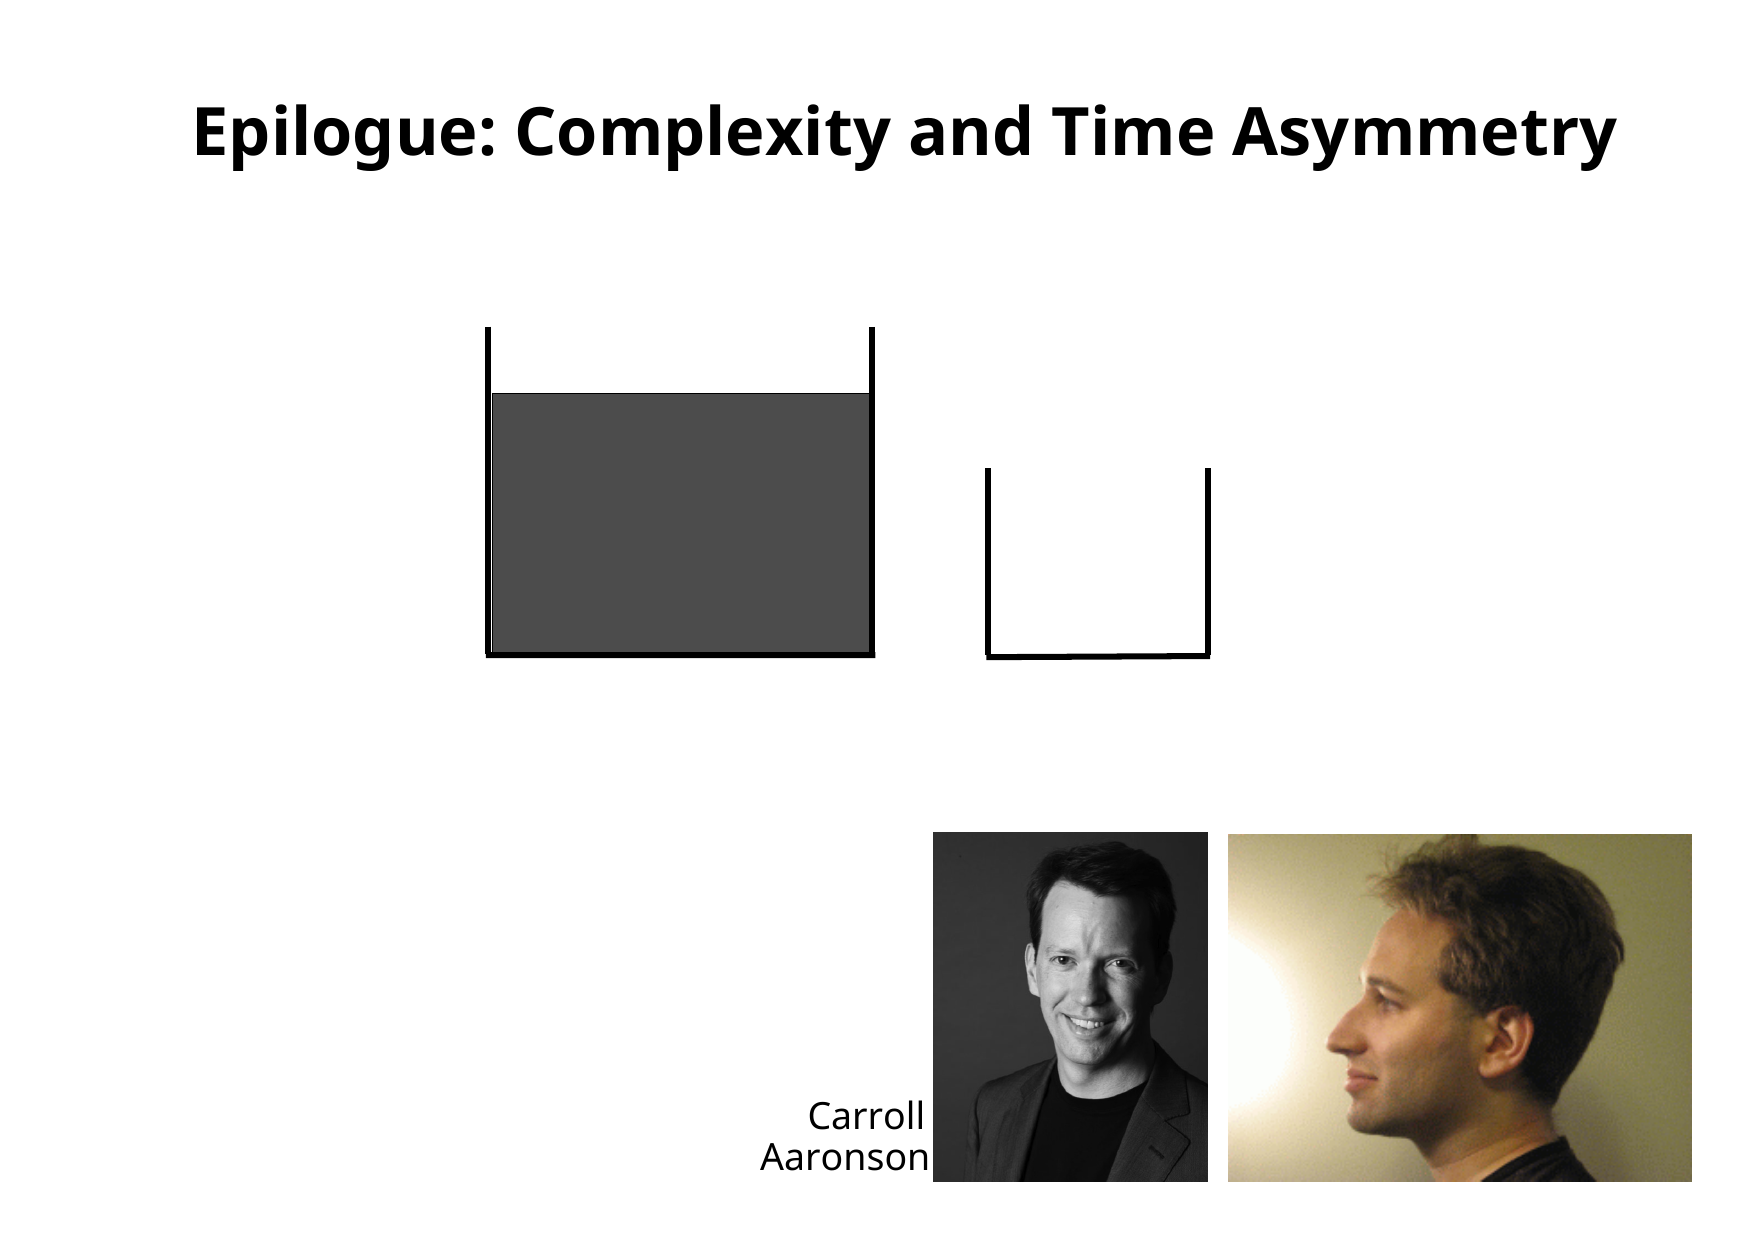

Epilogue: Complexity and Time Asymmetry
Carroll
Aaronson